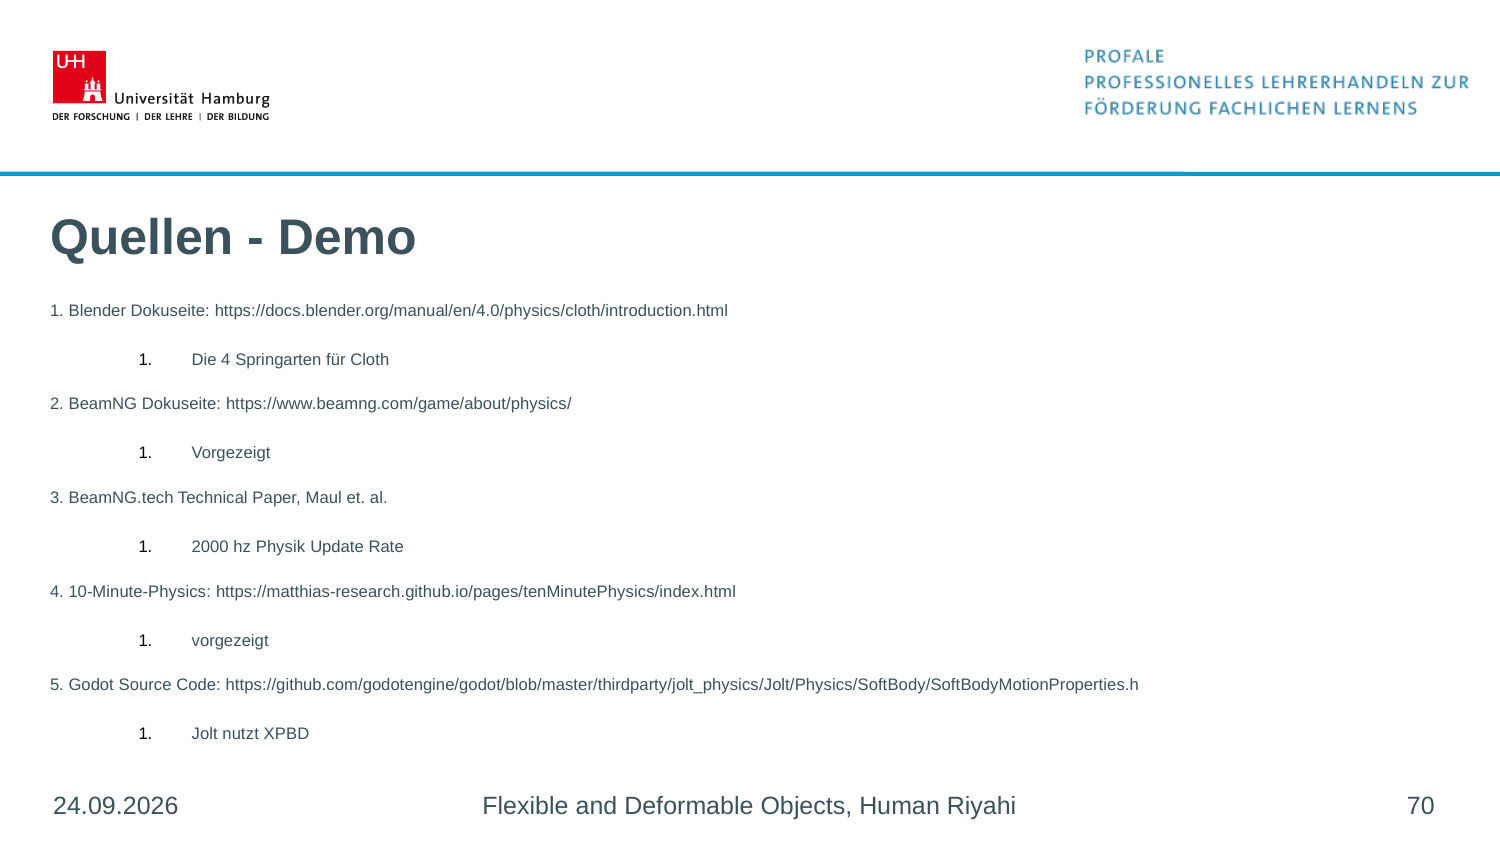

# Quellen - Demo
 Blender Dokuseite: https://docs.blender.org/manual/en/4.0/physics/cloth/introduction.html
Die 4 Springarten für Cloth
 BeamNG Dokuseite: https://www.beamng.com/game/about/physics/
Vorgezeigt
 BeamNG.tech Technical Paper, Maul et. al.
2000 hz Physik Update Rate
 10-Minute-Physics: https://matthias-research.github.io/pages/tenMinutePhysics/index.html
vorgezeigt
 Godot Source Code: https://github.com/godotengine/godot/blob/master/thirdparty/jolt_physics/Jolt/Physics/SoftBody/SoftBodyMotionProperties.h
Jolt nutzt XPBD
Flexible and Deformable Objects, Human Riyahi